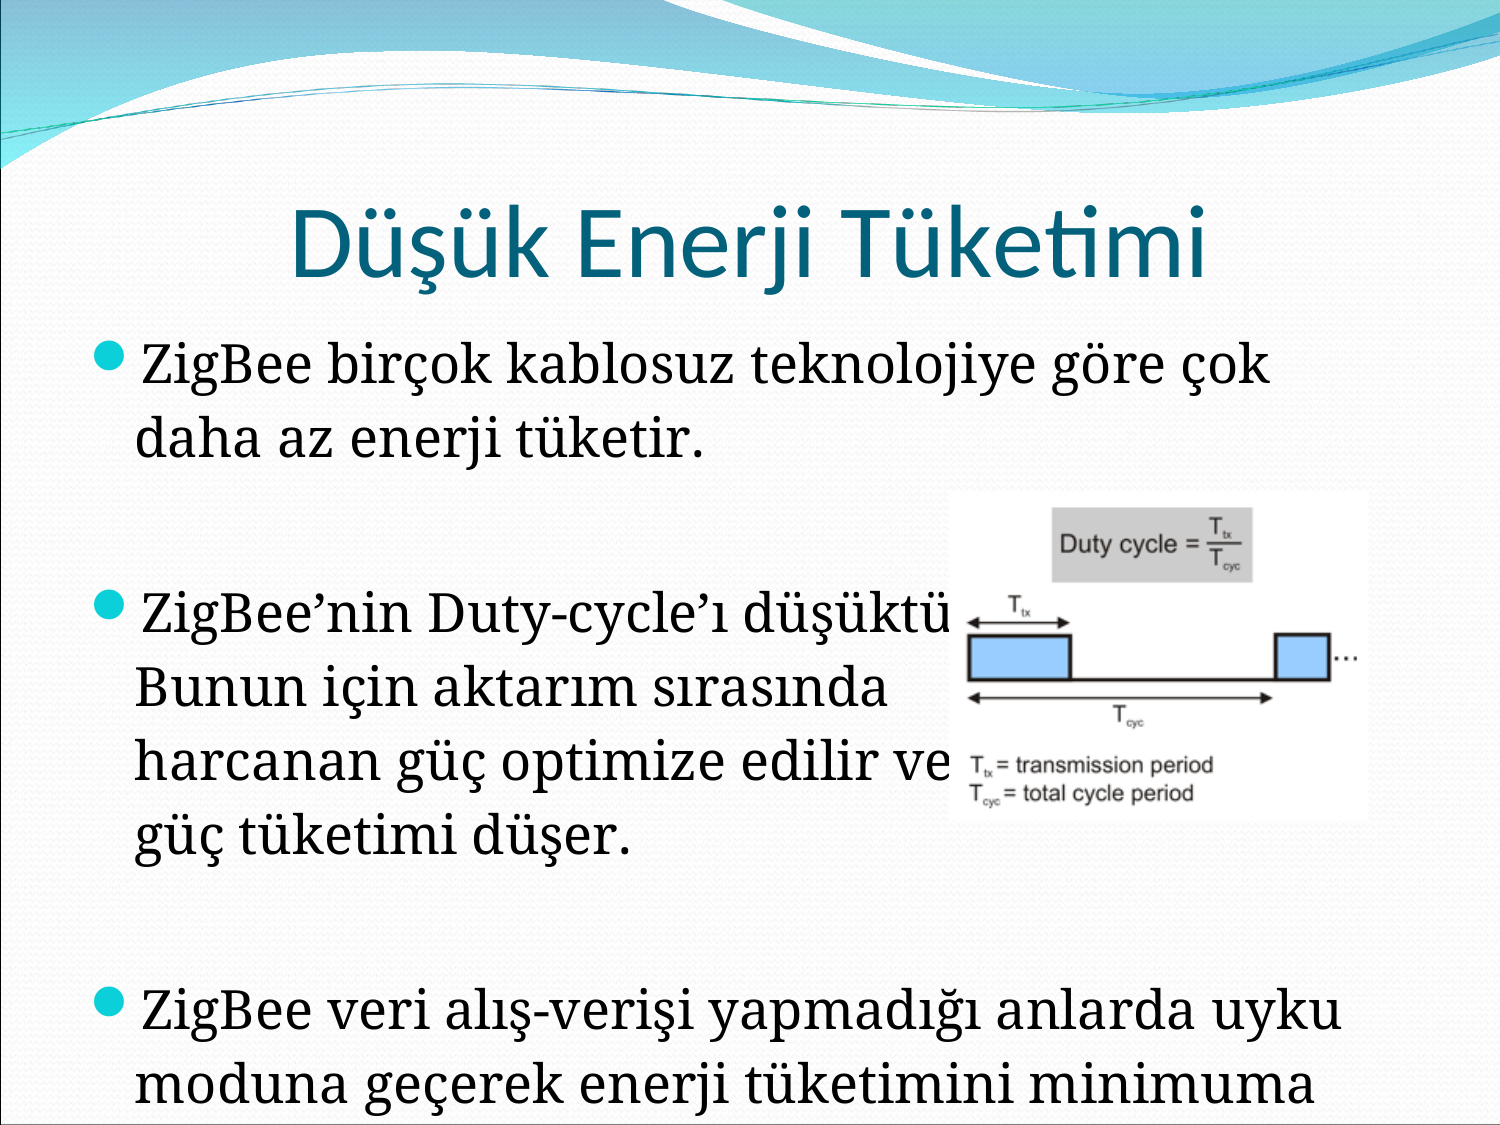

# Düşük Enerji Tüketimi
ZigBee birçok kablosuz teknolojiye göre çok daha az enerji tüketir.
ZigBee’nin Duty-cycle’ı düşüktür.
Bunun için aktarım sırasında
harcanan güç optimize edilir ve
güç tüketimi düşer.
ZigBee veri alış-verişi yapmadığı anlarda uyku moduna geçerek enerji tüketimini minimuma düşürür.